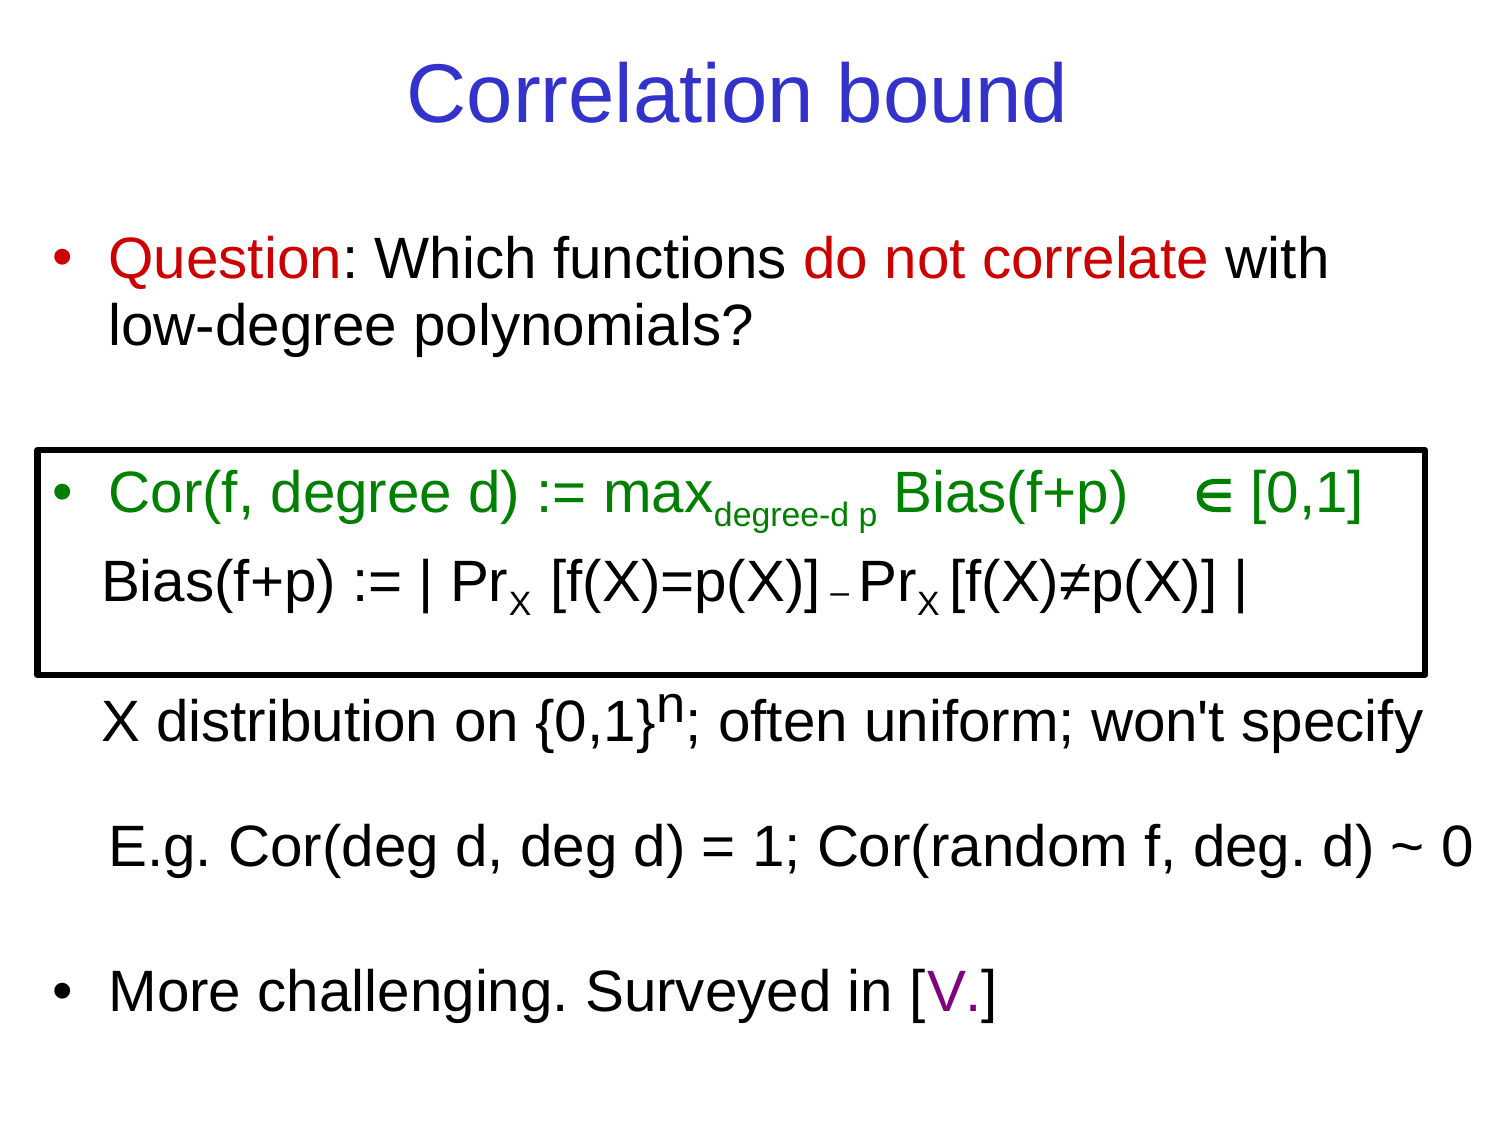

Correlation bound
# Question: Which functions do not correlate with
	low-degree polynomials?
Cor(f, degree d) := maxdegree-d p Bias(f+p)  [0,1]
 Bias(f+p) := | PrX [f(X)=p(X)] – PrX [f(X)≠p(X)] |
 X distribution on {0,1}n; often uniform; won't specify
	E.g. Cor(deg d, deg d) = 1; Cor(random f, deg. d) ~ 0
More challenging. Surveyed in [V.]